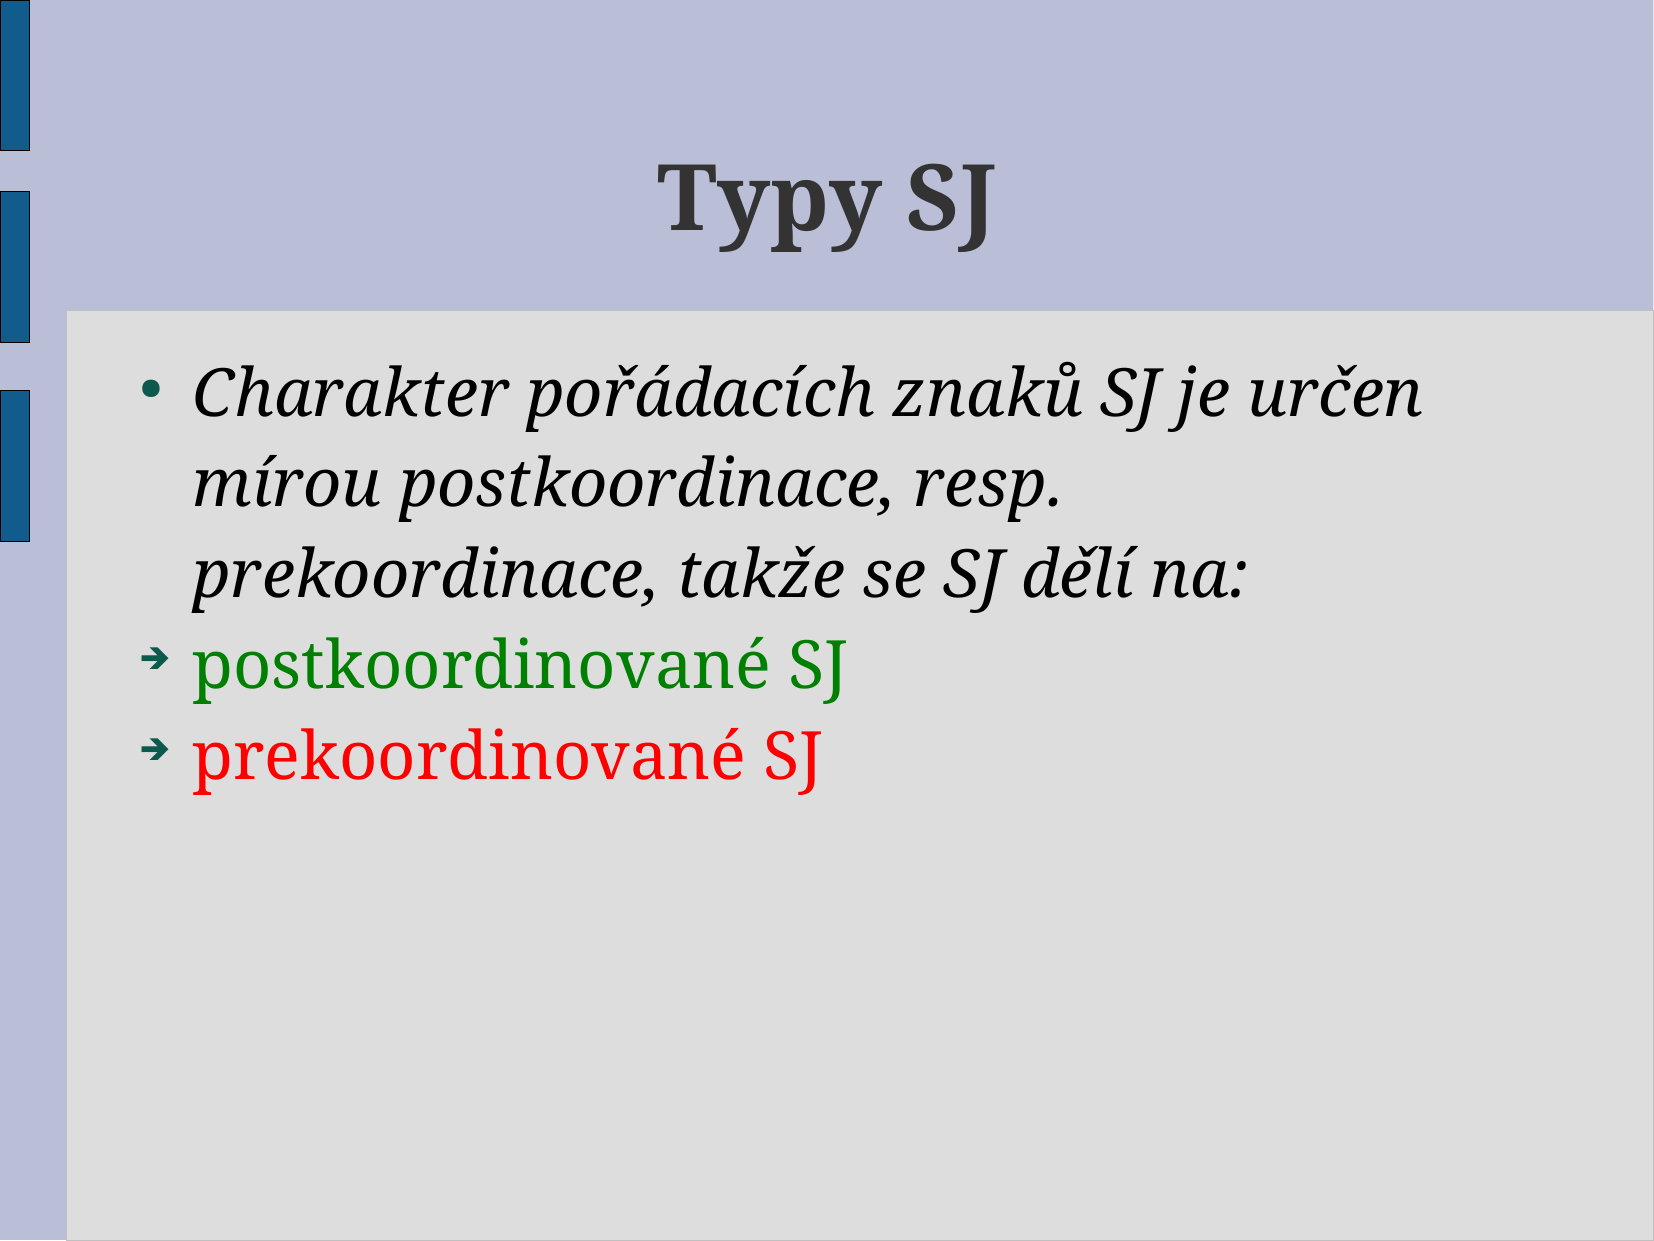

# Typy SJ
Charakter pořádacích znaků SJ je určen mírou postkoordinace, resp. prekoordinace, takže se SJ dělí na:
postkoordinované SJ
prekoordinované SJ